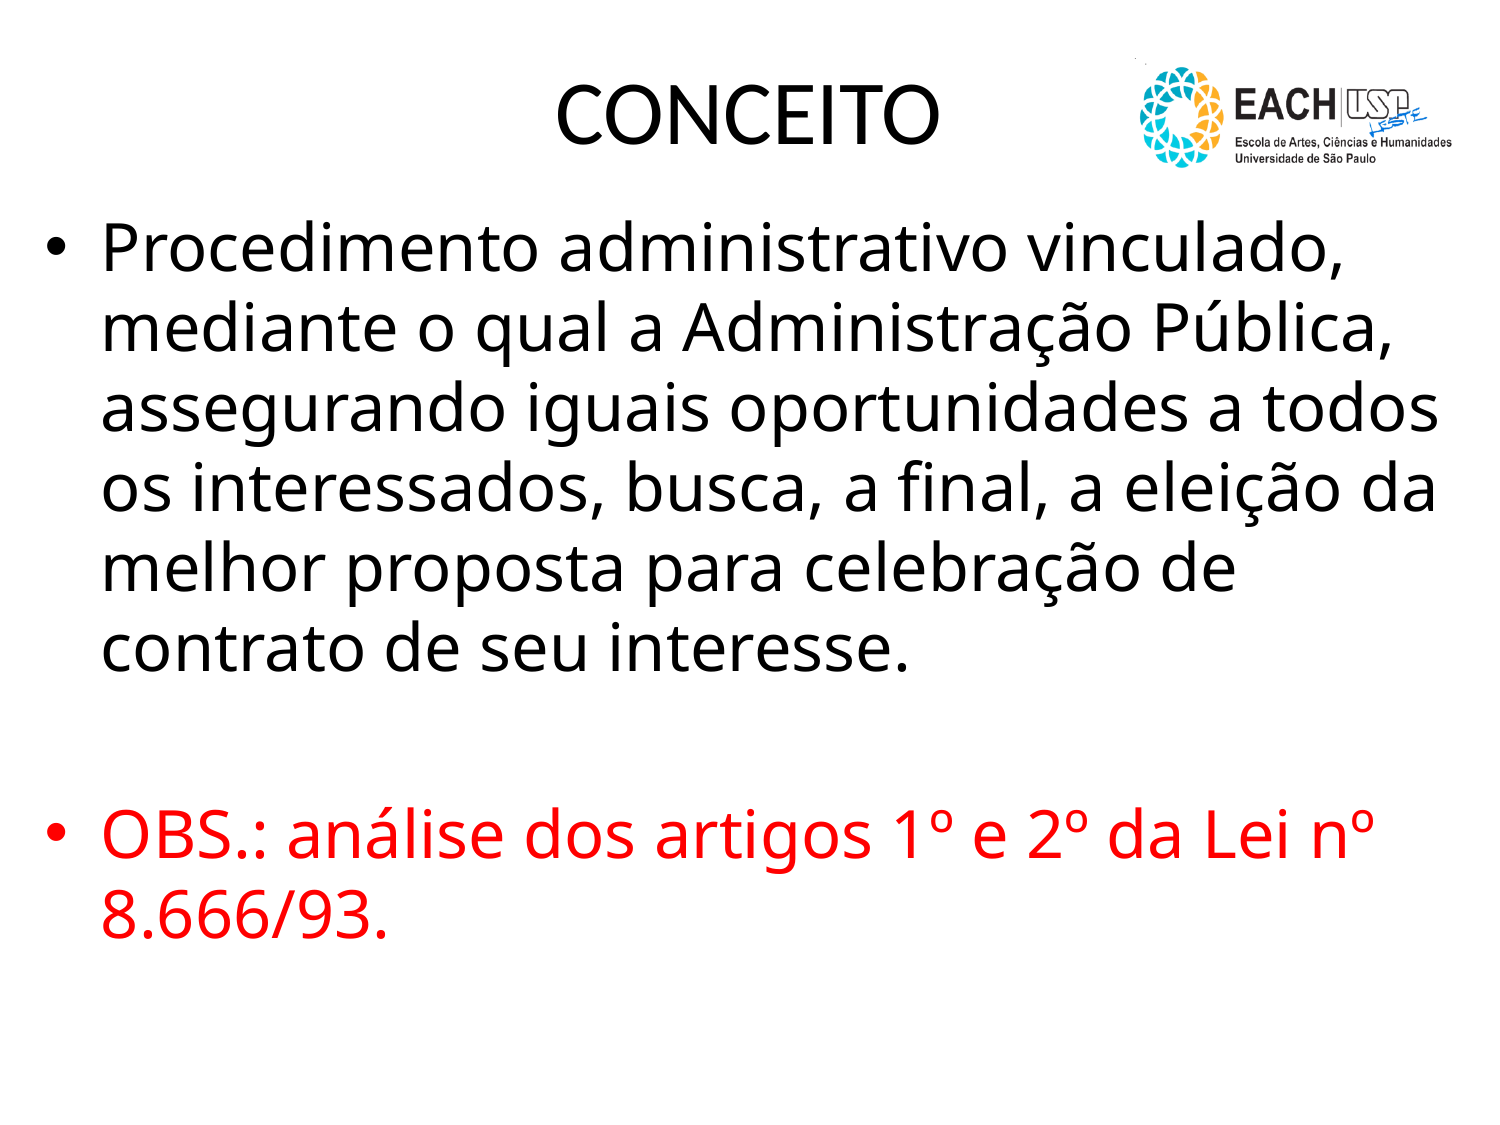

CONCEITO
# Procedimento administrativo vinculado, mediante o qual a Administração Pública, assegurando iguais oportunidades a todos os interessados, busca, a final, a eleição da melhor proposta para celebração de contrato de seu interesse.
OBS.: análise dos artigos 1º e 2º da Lei nº 8.666/93.